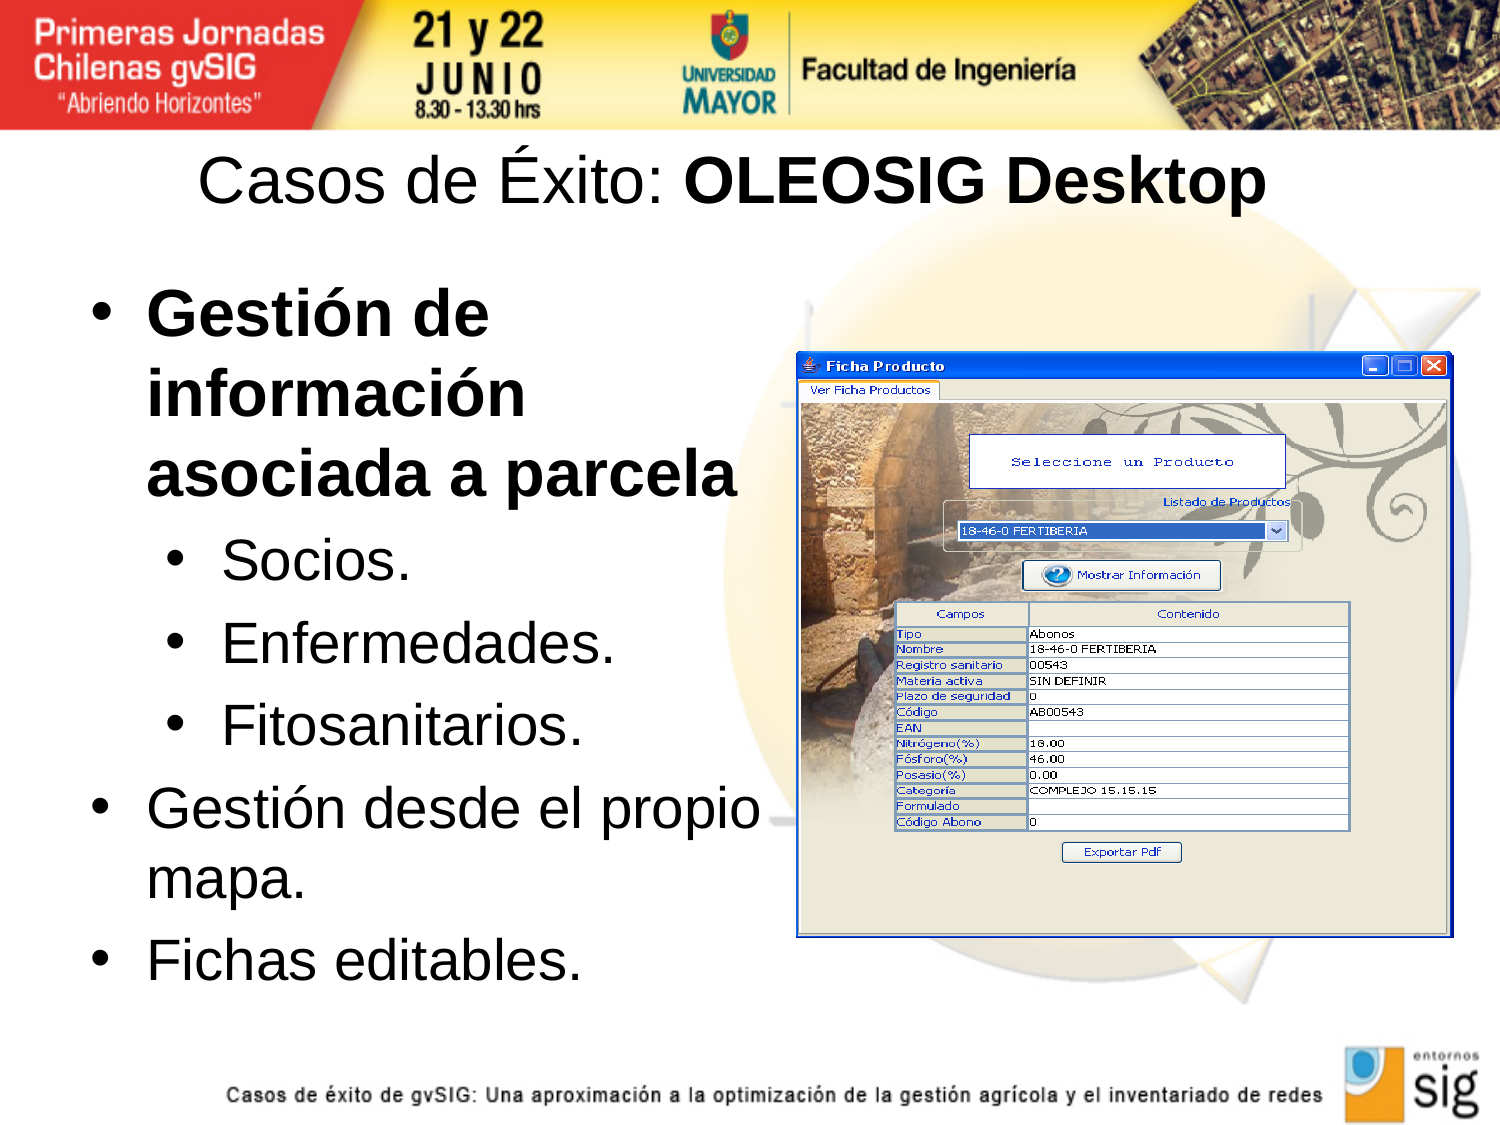

# Casos de Éxito: OLEOSIG Desktop
Gestión de información asociada a parcela
Socios.
Enfermedades.
Fitosanitarios.
Gestión desde el propio mapa.
Fichas editables.